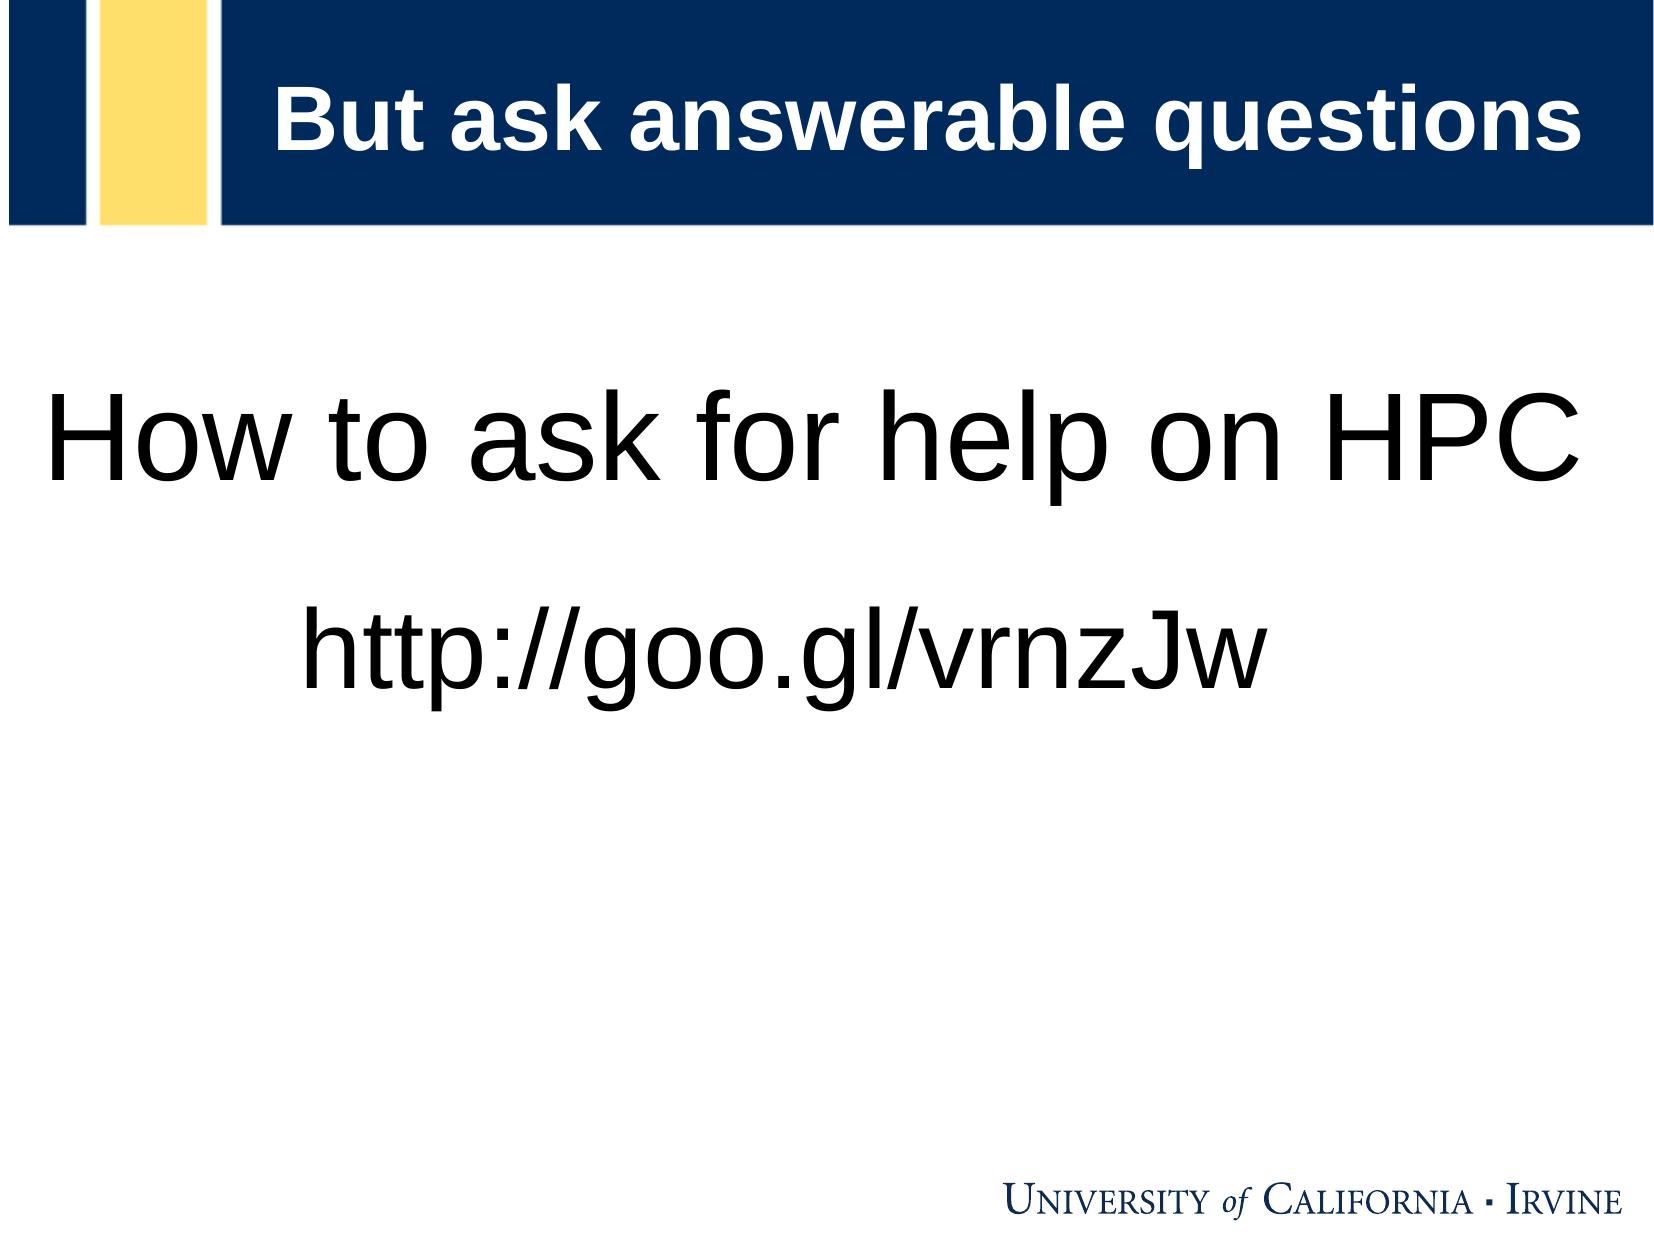

# But ask answerable questions
How to ask for help on HPC
http://goo.gl/vrnzJw